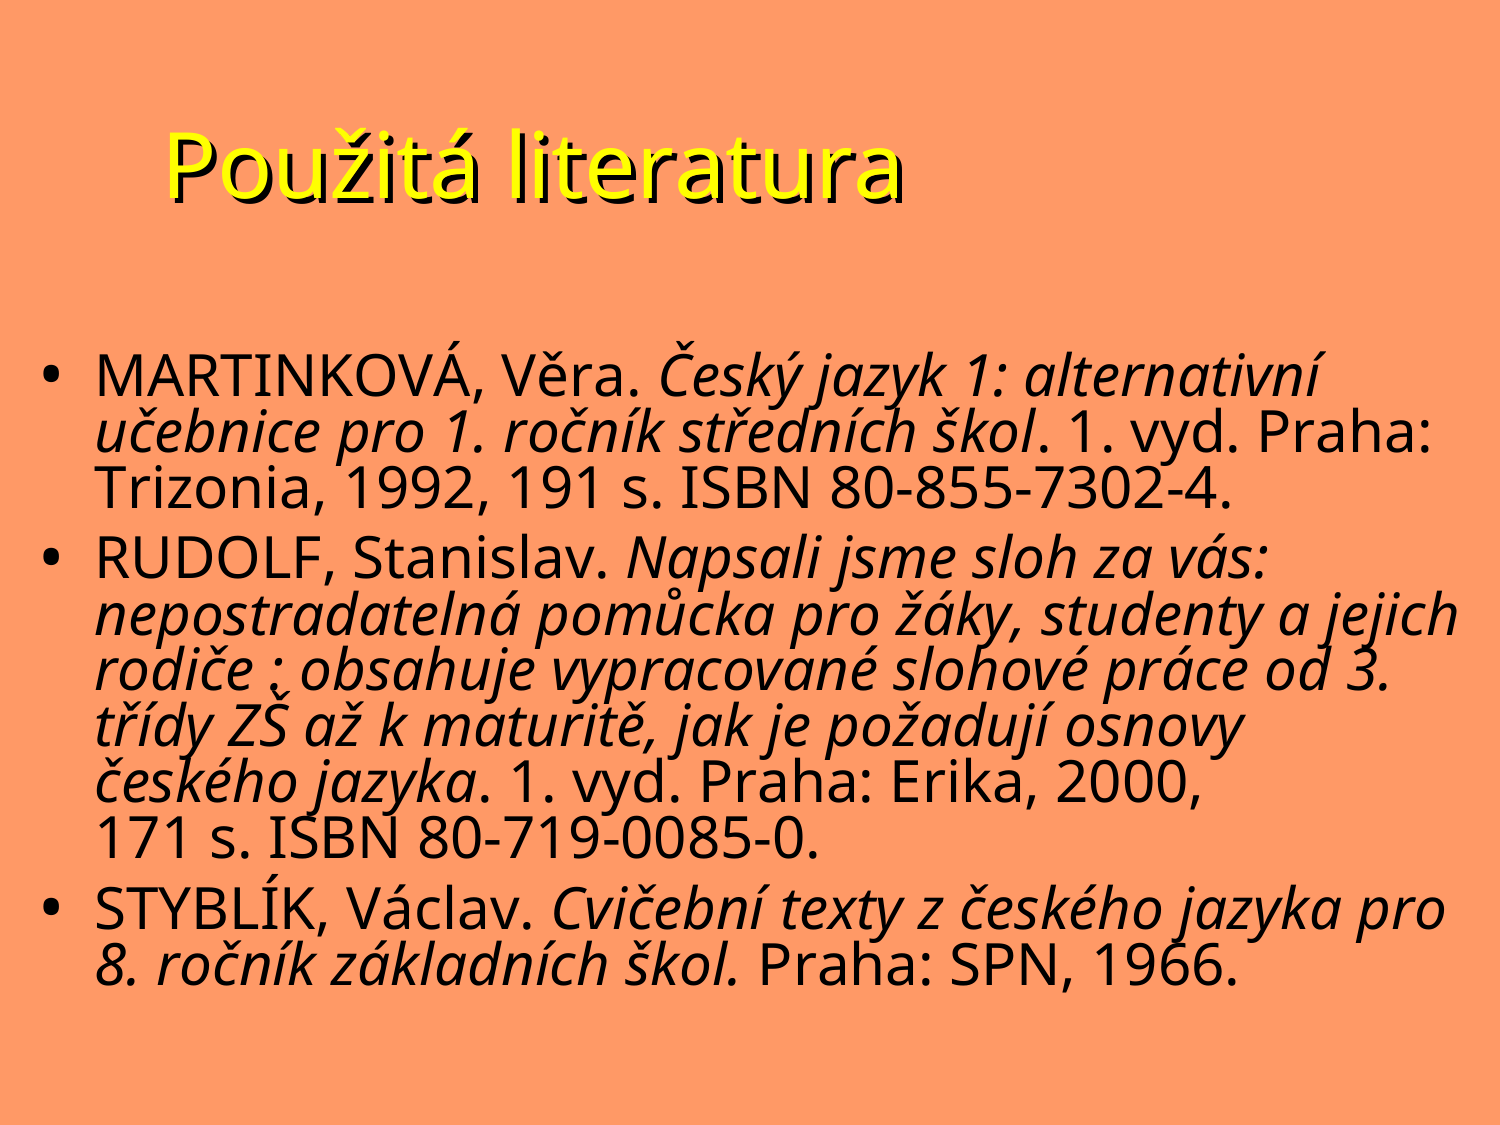

# Použitá literatura
MARTINKOVÁ, Věra. Český jazyk 1: alternativní učebnice pro 1. ročník středních škol. 1. vyd. Praha: Trizonia, 1992, 191 s. ISBN 80-855-7302-4.
RUDOLF, Stanislav. Napsali jsme sloh za vás: nepostradatelná pomůcka pro žáky, studenty a jejich rodiče : obsahuje vypracované slohové práce od 3. třídy ZŠ až k maturitě, jak je požadují osnovy českého jazyka. 1. vyd. Praha: Erika, 2000,
171 s. ISBN 80-719-0085-0.
STYBLÍK, Václav. Cvičební texty z českého jazyka pro 8. ročník základních škol. Praha: SPN, 1966.